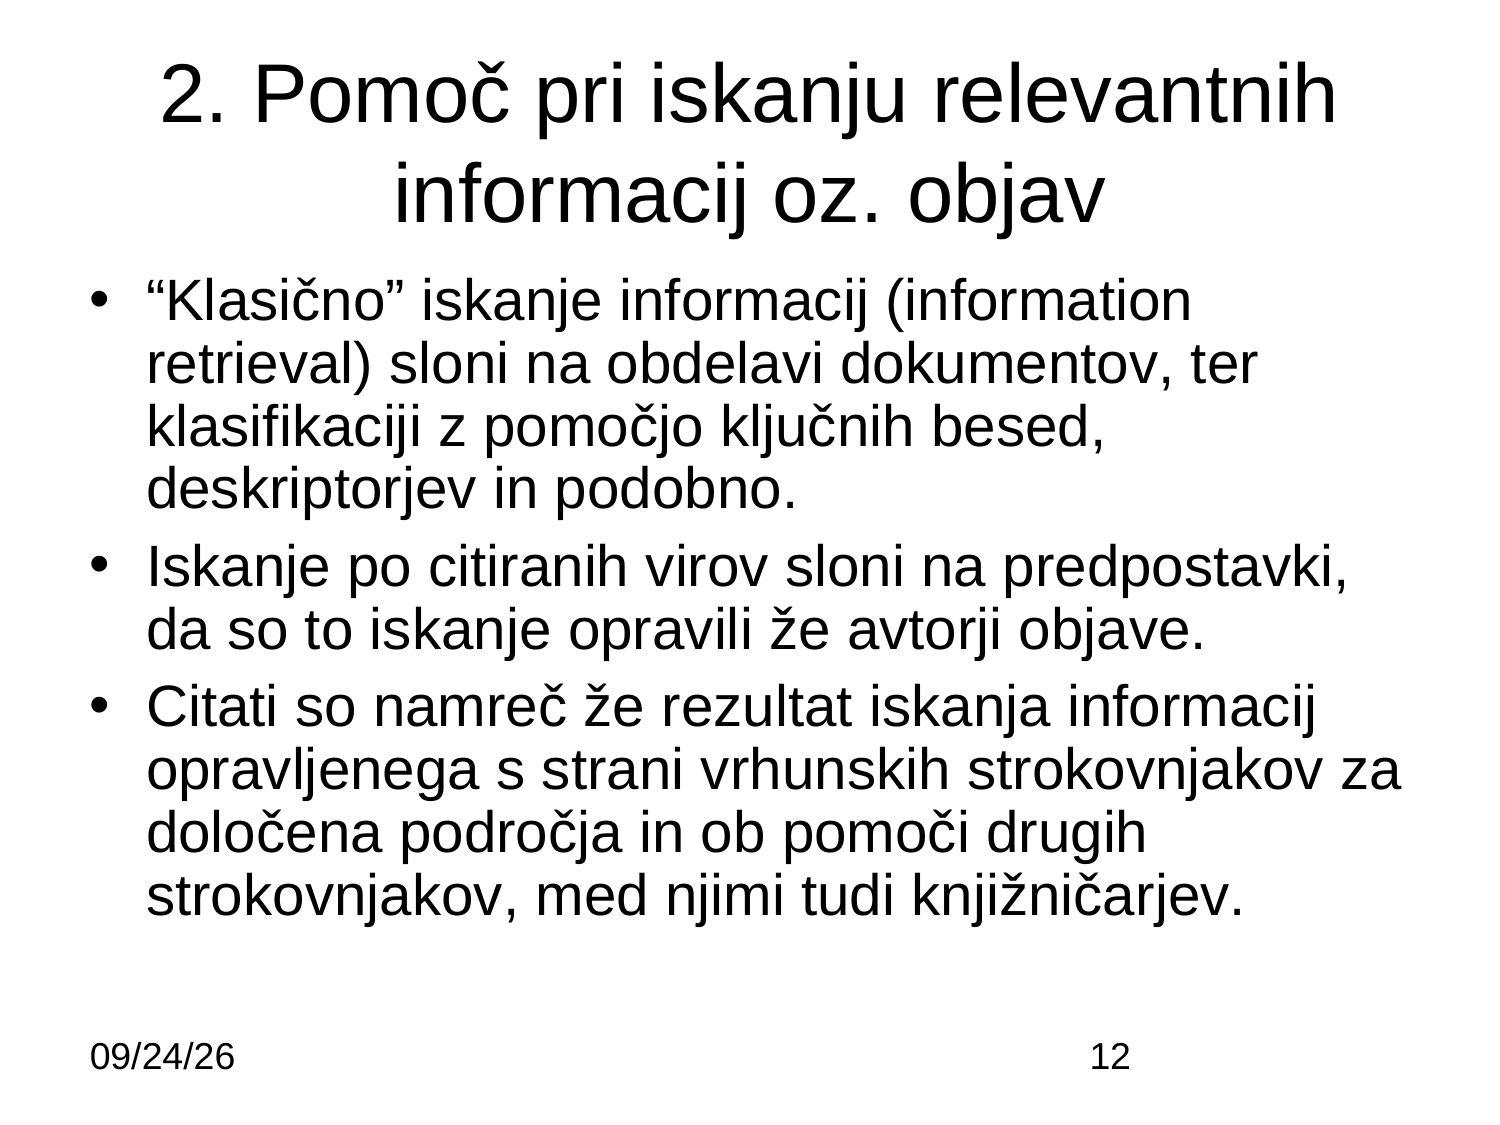

# 2. Pomoč pri iskanju relevantnih informacij oz. objav
“Klasično” iskanje informacij (information retrieval) sloni na obdelavi dokumentov, ter klasifikaciji z pomočjo ključnih besed, deskriptorjev in podobno.
Iskanje po citiranih virov sloni na predpostavki, da so to iskanje opravili že avtorji objave.
Citati so namreč že rezultat iskanja informacij opravljenega s strani vrhunskih strokovnjakov za določena področja in ob pomoči drugih strokovnjakov, med njimi tudi knjižničarjev.
12